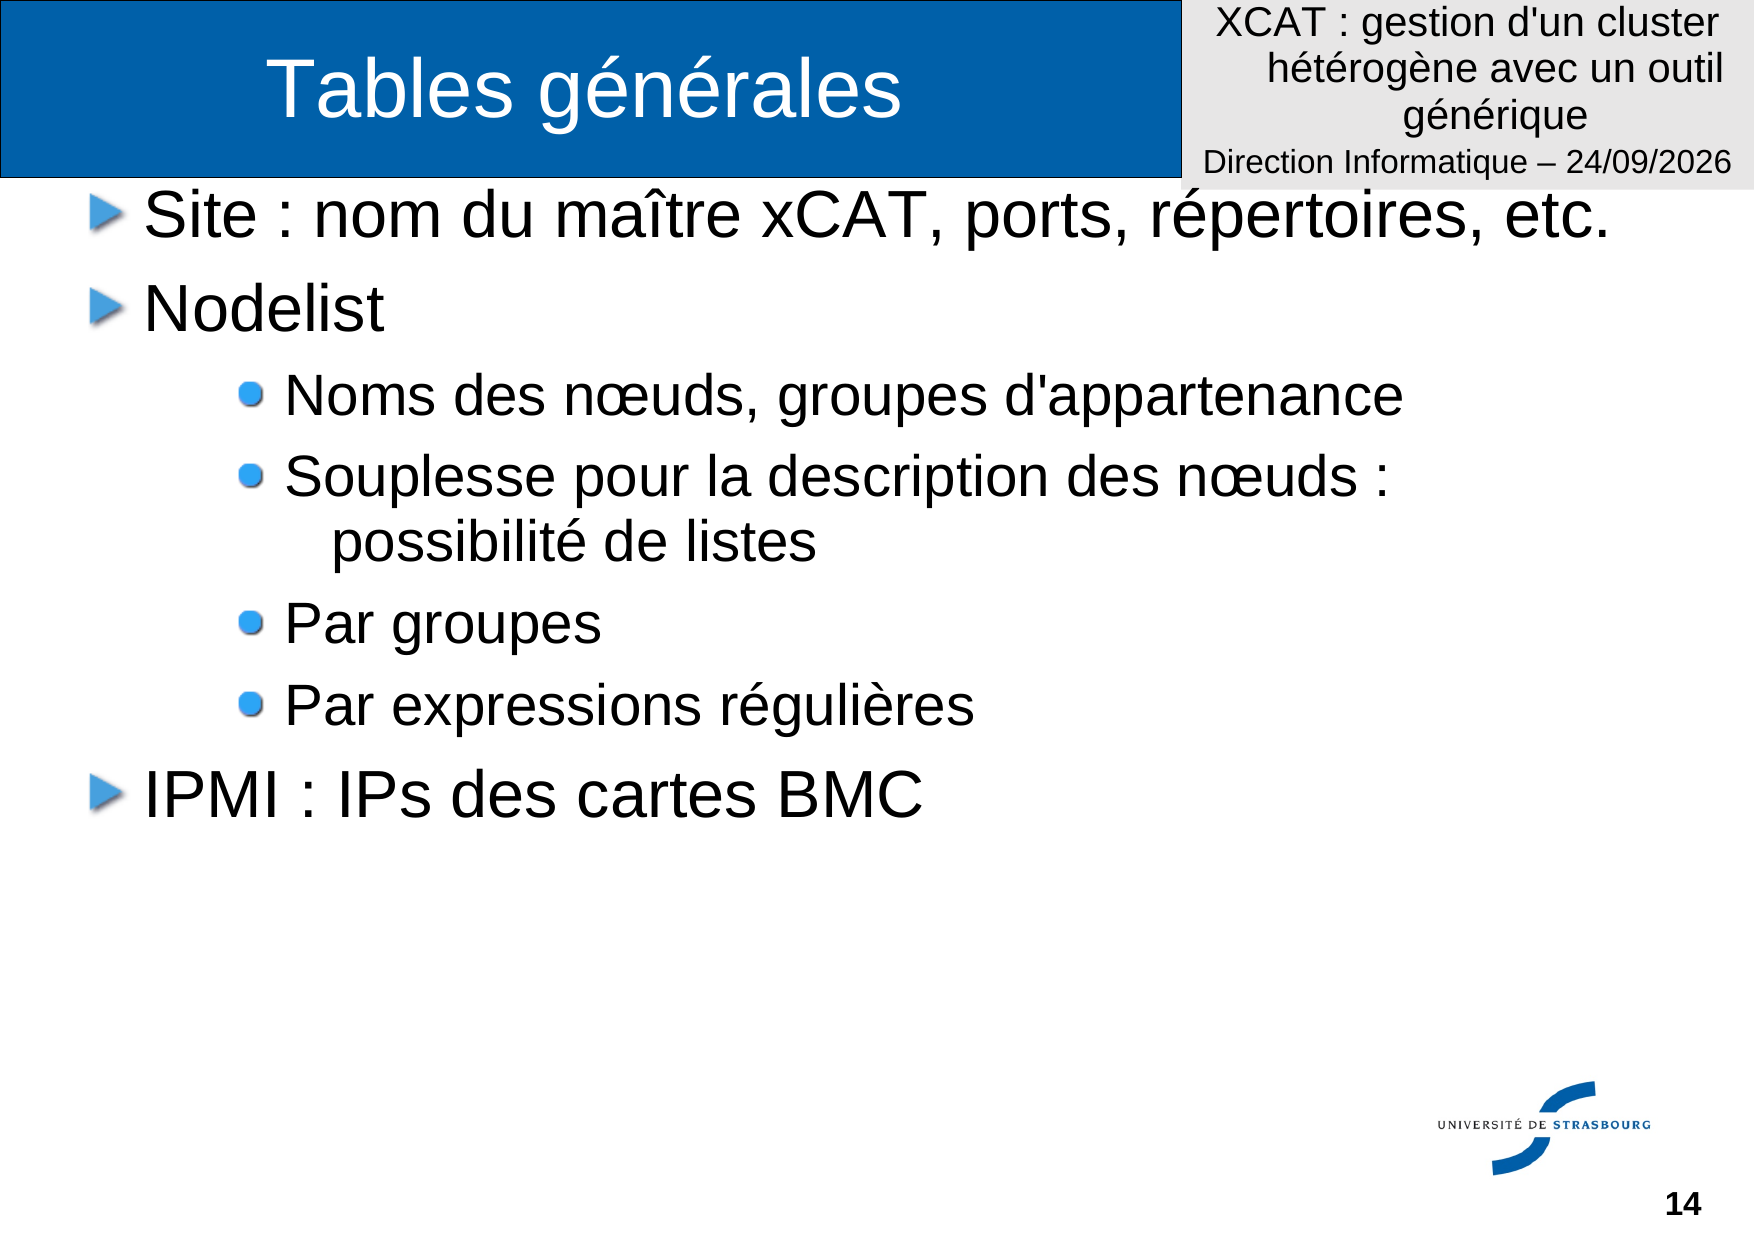

# Tables générales
Site : nom du maître xCAT, ports, répertoires, etc.
Nodelist
Noms des nœuds, groupes d'appartenance
Souplesse pour la description des nœuds : possibilité de listes
Par groupes
Par expressions régulières
IPMI : IPs des cartes BMC
14